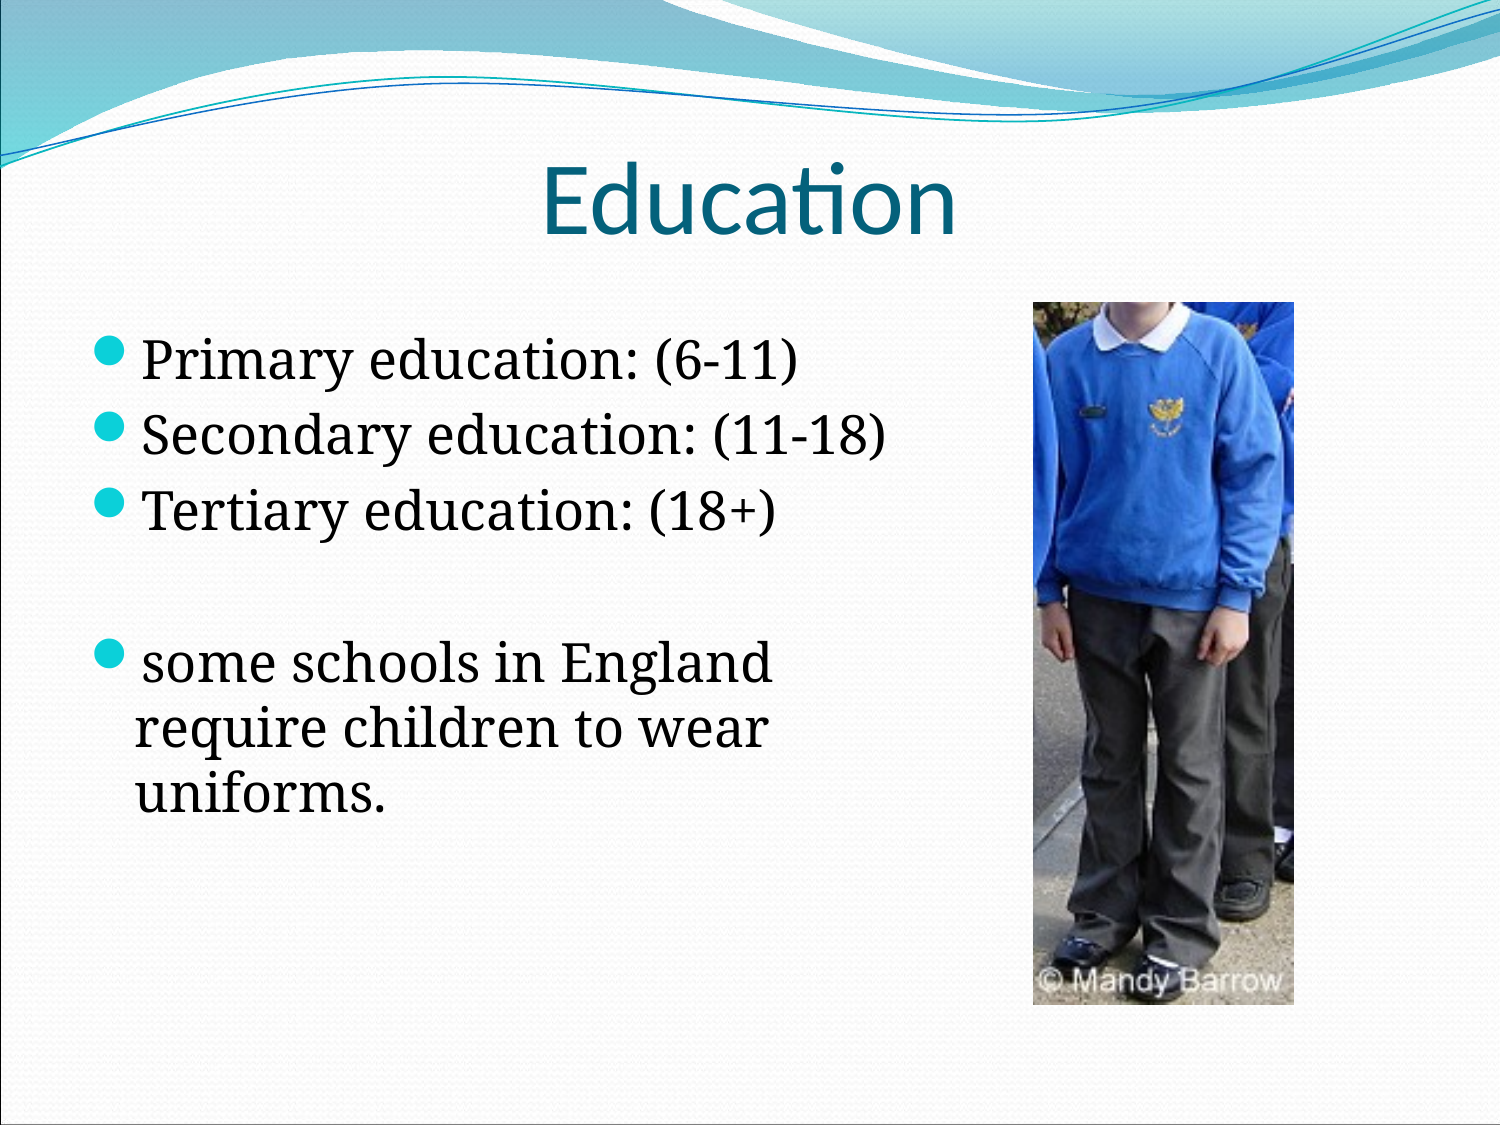

# Education
Primary education: (6-11)
Secondary education: (11-18)
Tertiary education: (18+)
some schools in England require children to wear uniforms.